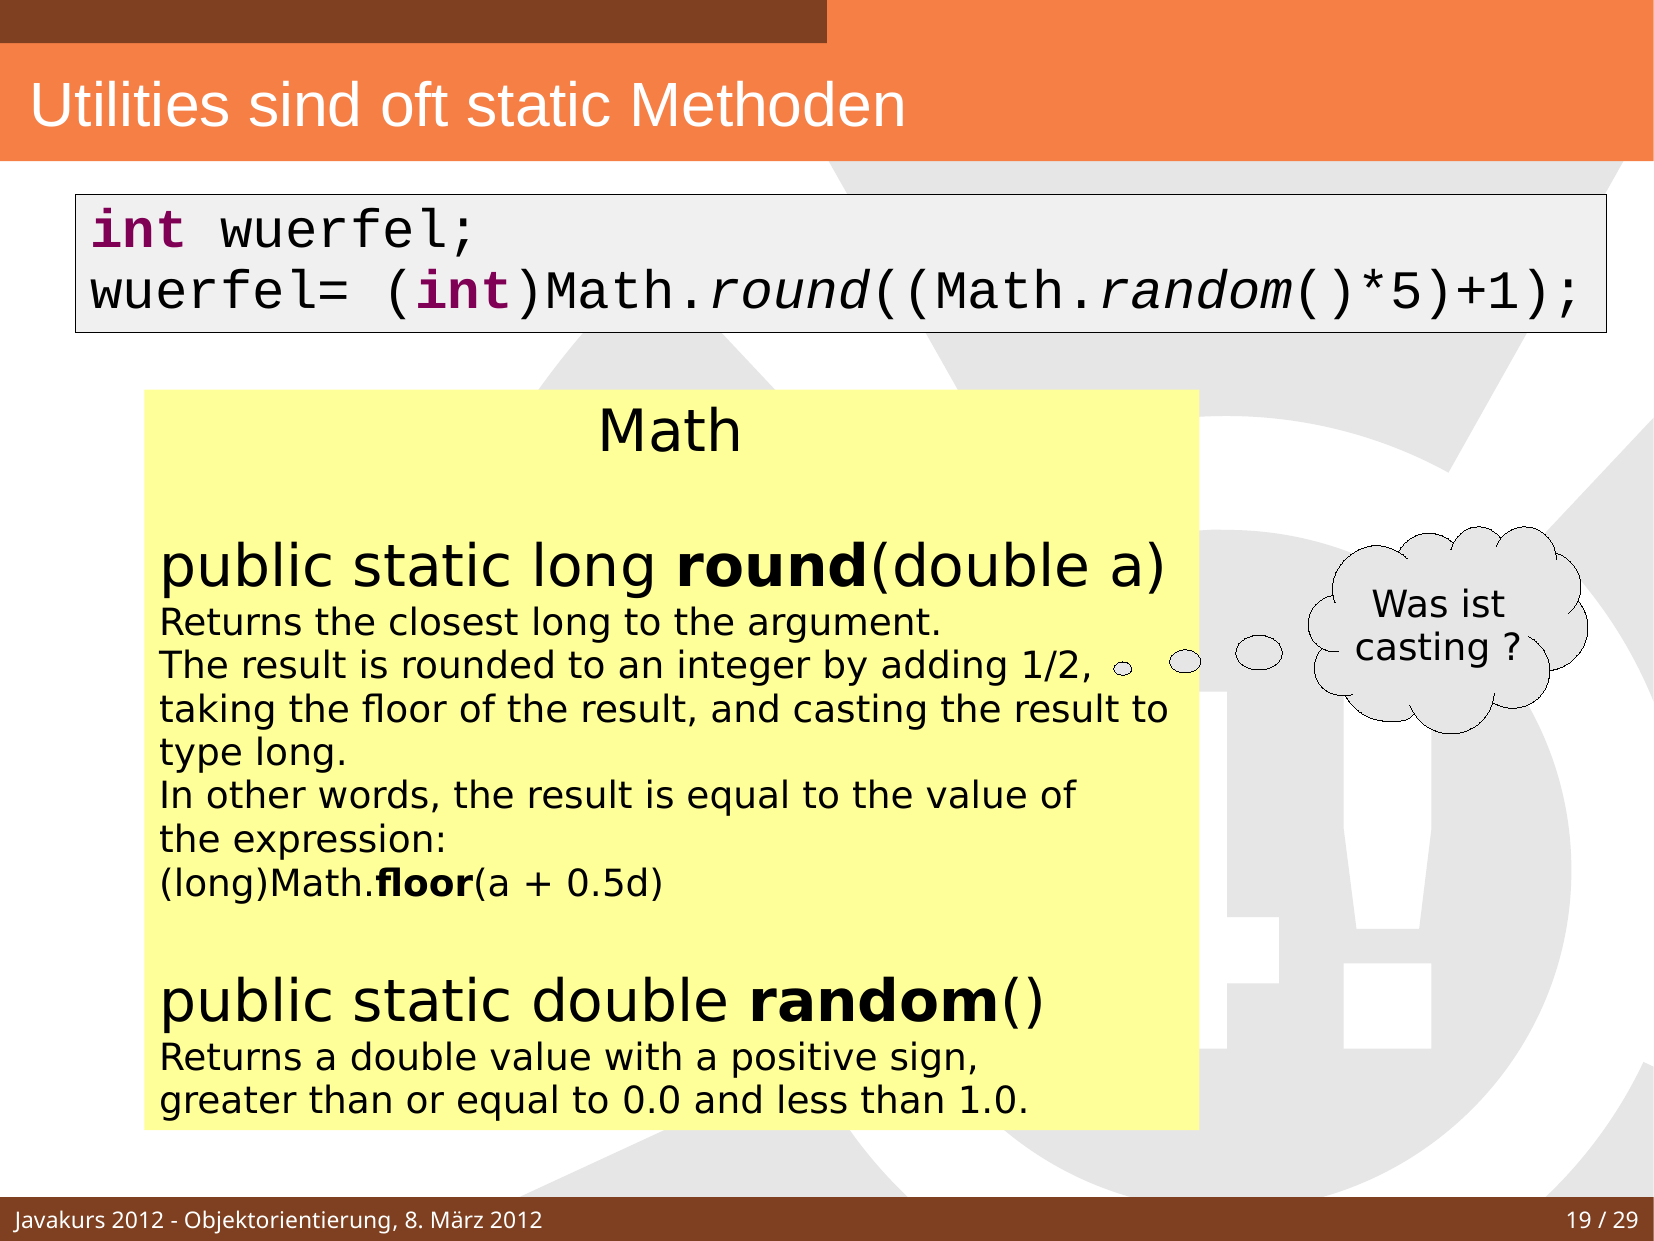

# Utilities sind oft static Methoden
int wuerfel;
wuerfel= (int)Math.round((Math.random()*5)+1);
Math
public static long round(double a)
Returns the closest long to the argument.
The result is rounded to an integer by adding 1/2,
taking the floor of the result, and casting the result to
type long.
In other words, the result is equal to the value of
the expression:
(long)Math.floor(a + 0.5d)
public static double random()
Returns a double value with a positive sign,
greater than or equal to 0.0 and less than 1.0.
Was ist
casting ?